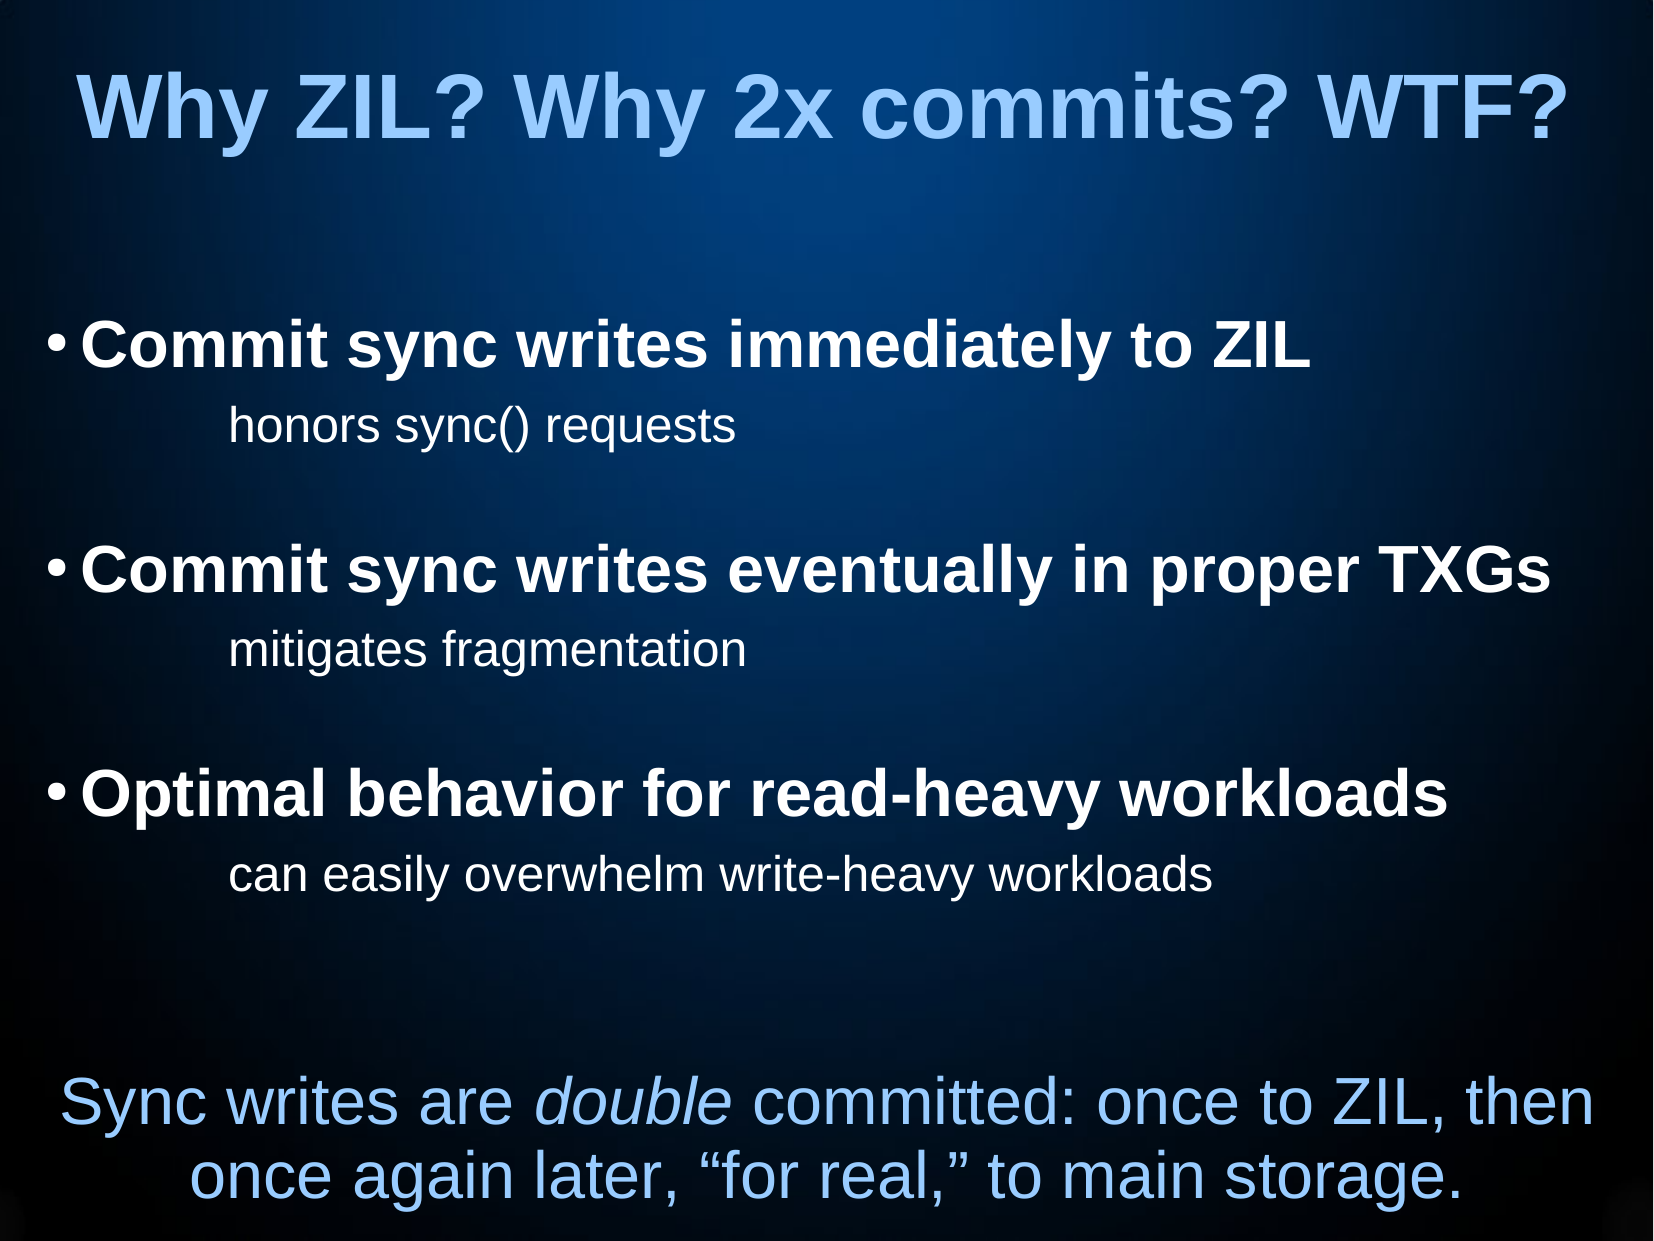

# Why ZIL? Why 2x commits? WTF?
Commit sync writes immediately to ZIL
 honors sync() requests
Commit sync writes eventually in proper TXGs
 mitigates fragmentation
Optimal behavior for read-heavy workloads
 can easily overwhelm write-heavy workloads
Sync writes are double committed: once to ZIL, then once again later, “for real,” to main storage.